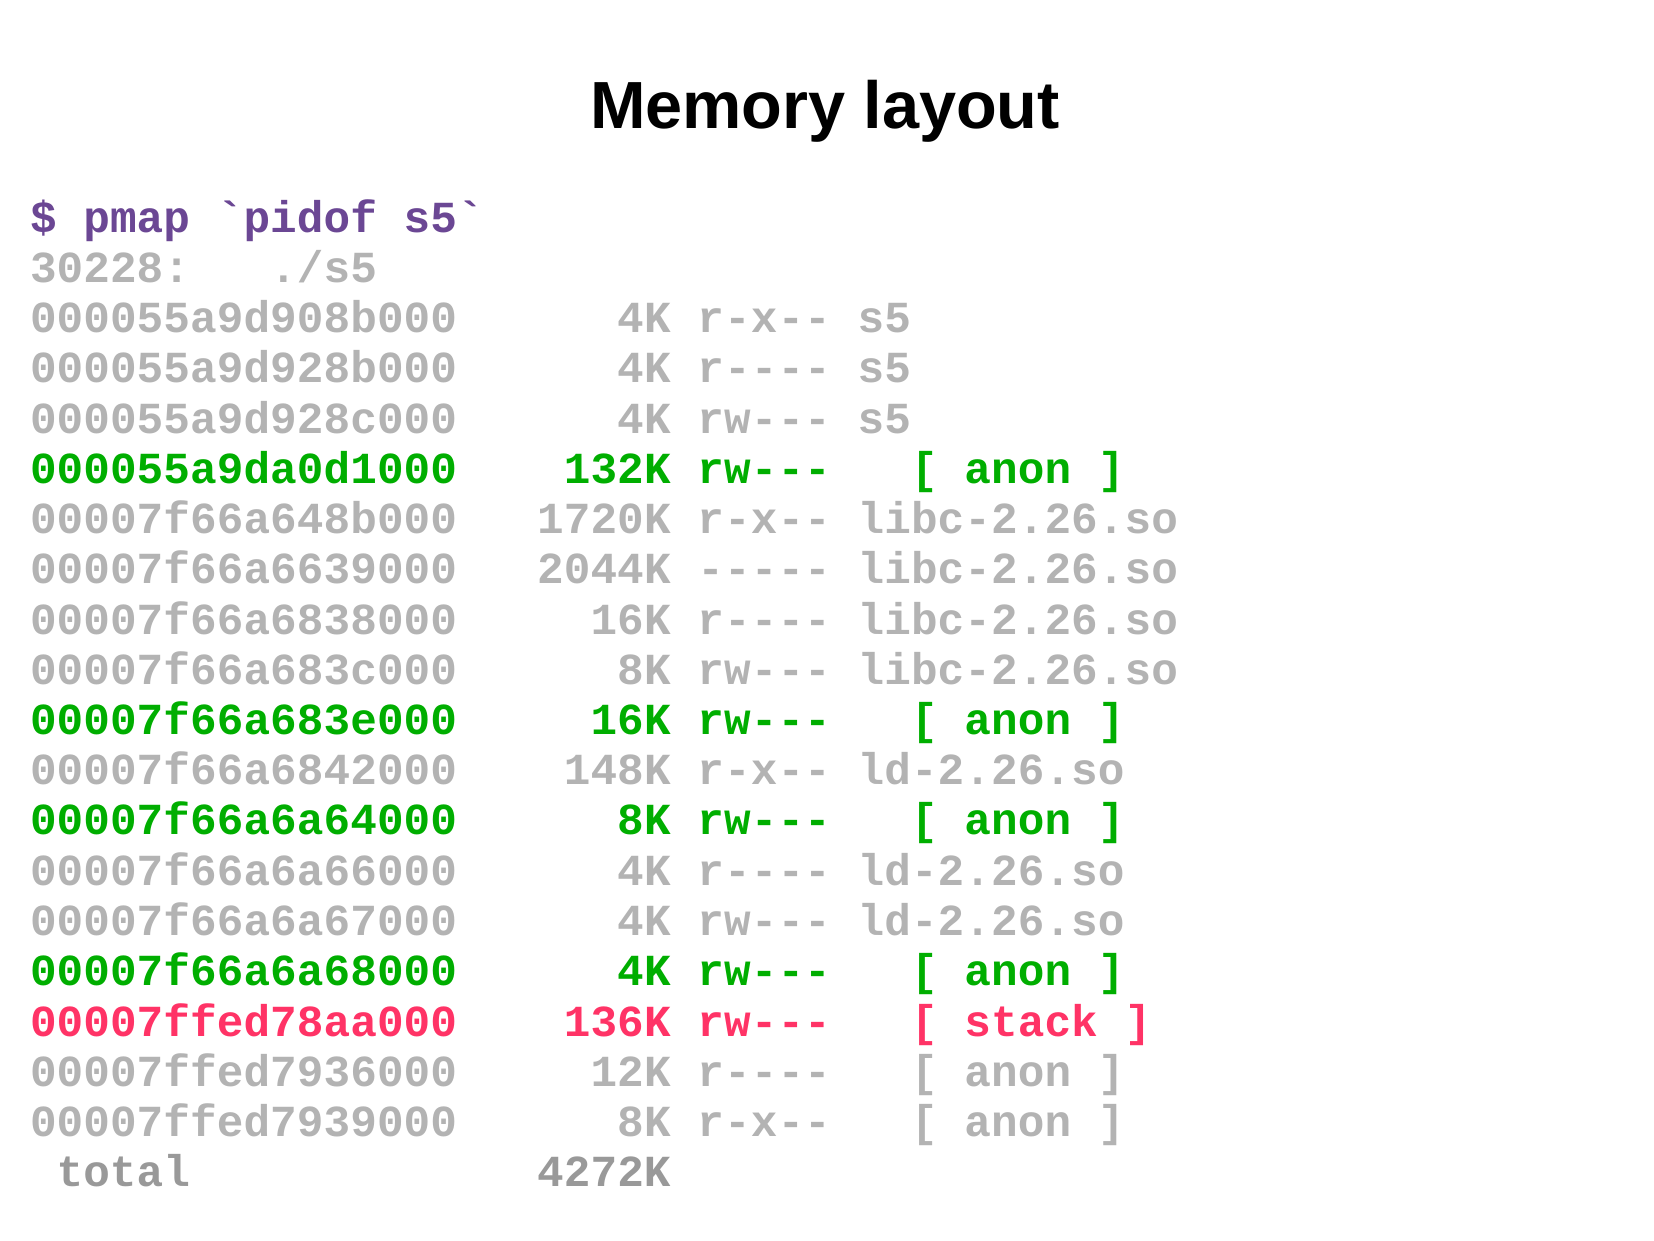

# Memory layout
$ pmap `pidof s5`
30228: ./s5
000055a9d908b000 4K r-x-- s5
000055a9d928b000 4K r---- s5
000055a9d928c000 4K rw--- s5
000055a9da0d1000 132K rw--- [ anon ]
00007f66a648b000 1720K r-x-- libc-2.26.so
00007f66a6639000 2044K ----- libc-2.26.so
00007f66a6838000 16K r---- libc-2.26.so
00007f66a683c000 8K rw--- libc-2.26.so
00007f66a683e000 16K rw--- [ anon ]
00007f66a6842000 148K r-x-- ld-2.26.so
00007f66a6a64000 8K rw--- [ anon ]
00007f66a6a66000 4K r---- ld-2.26.so
00007f66a6a67000 4K rw--- ld-2.26.so
00007f66a6a68000 4K rw--- [ anon ]
00007ffed78aa000 136K rw--- [ stack ]
00007ffed7936000 12K r---- [ anon ]
00007ffed7939000 8K r-x-- [ anon ]
 total 4272K